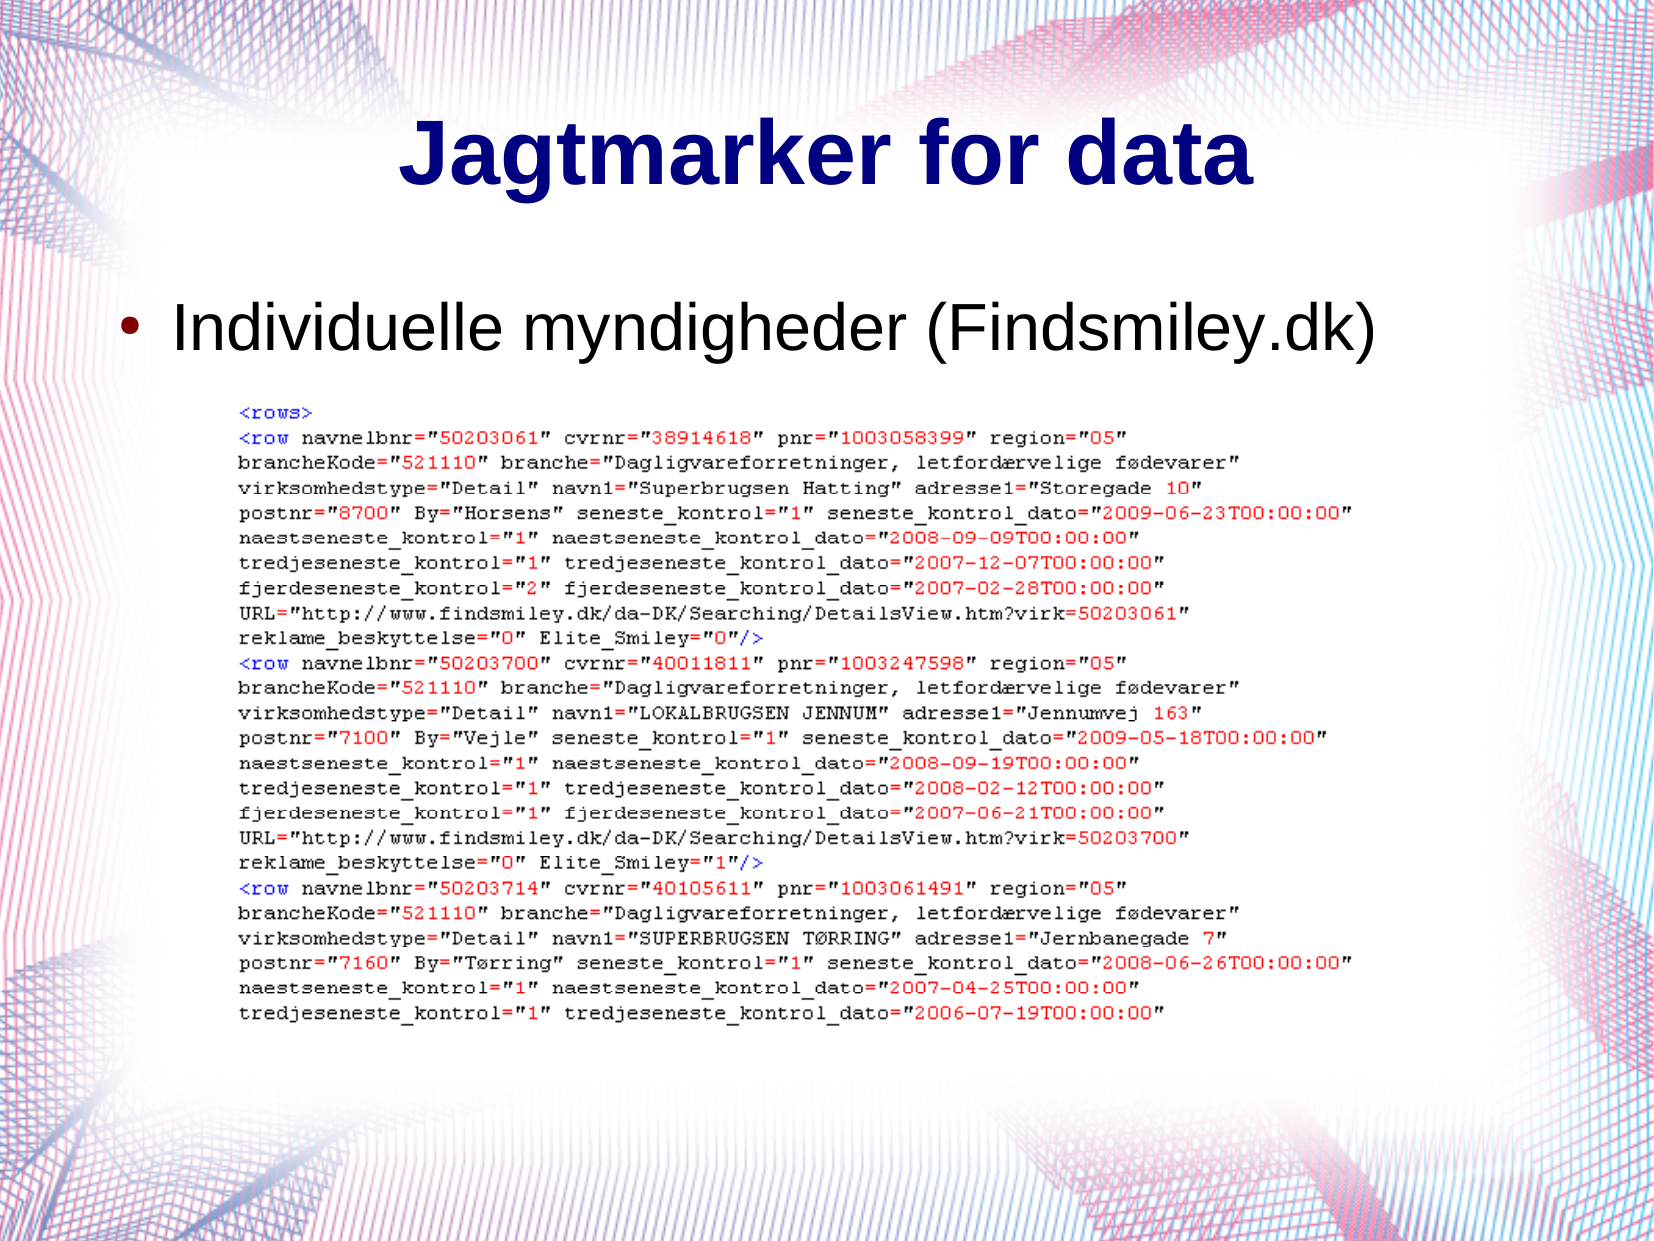

# Jagtmarker for data
Individuelle myndigheder (Findsmiley.dk)